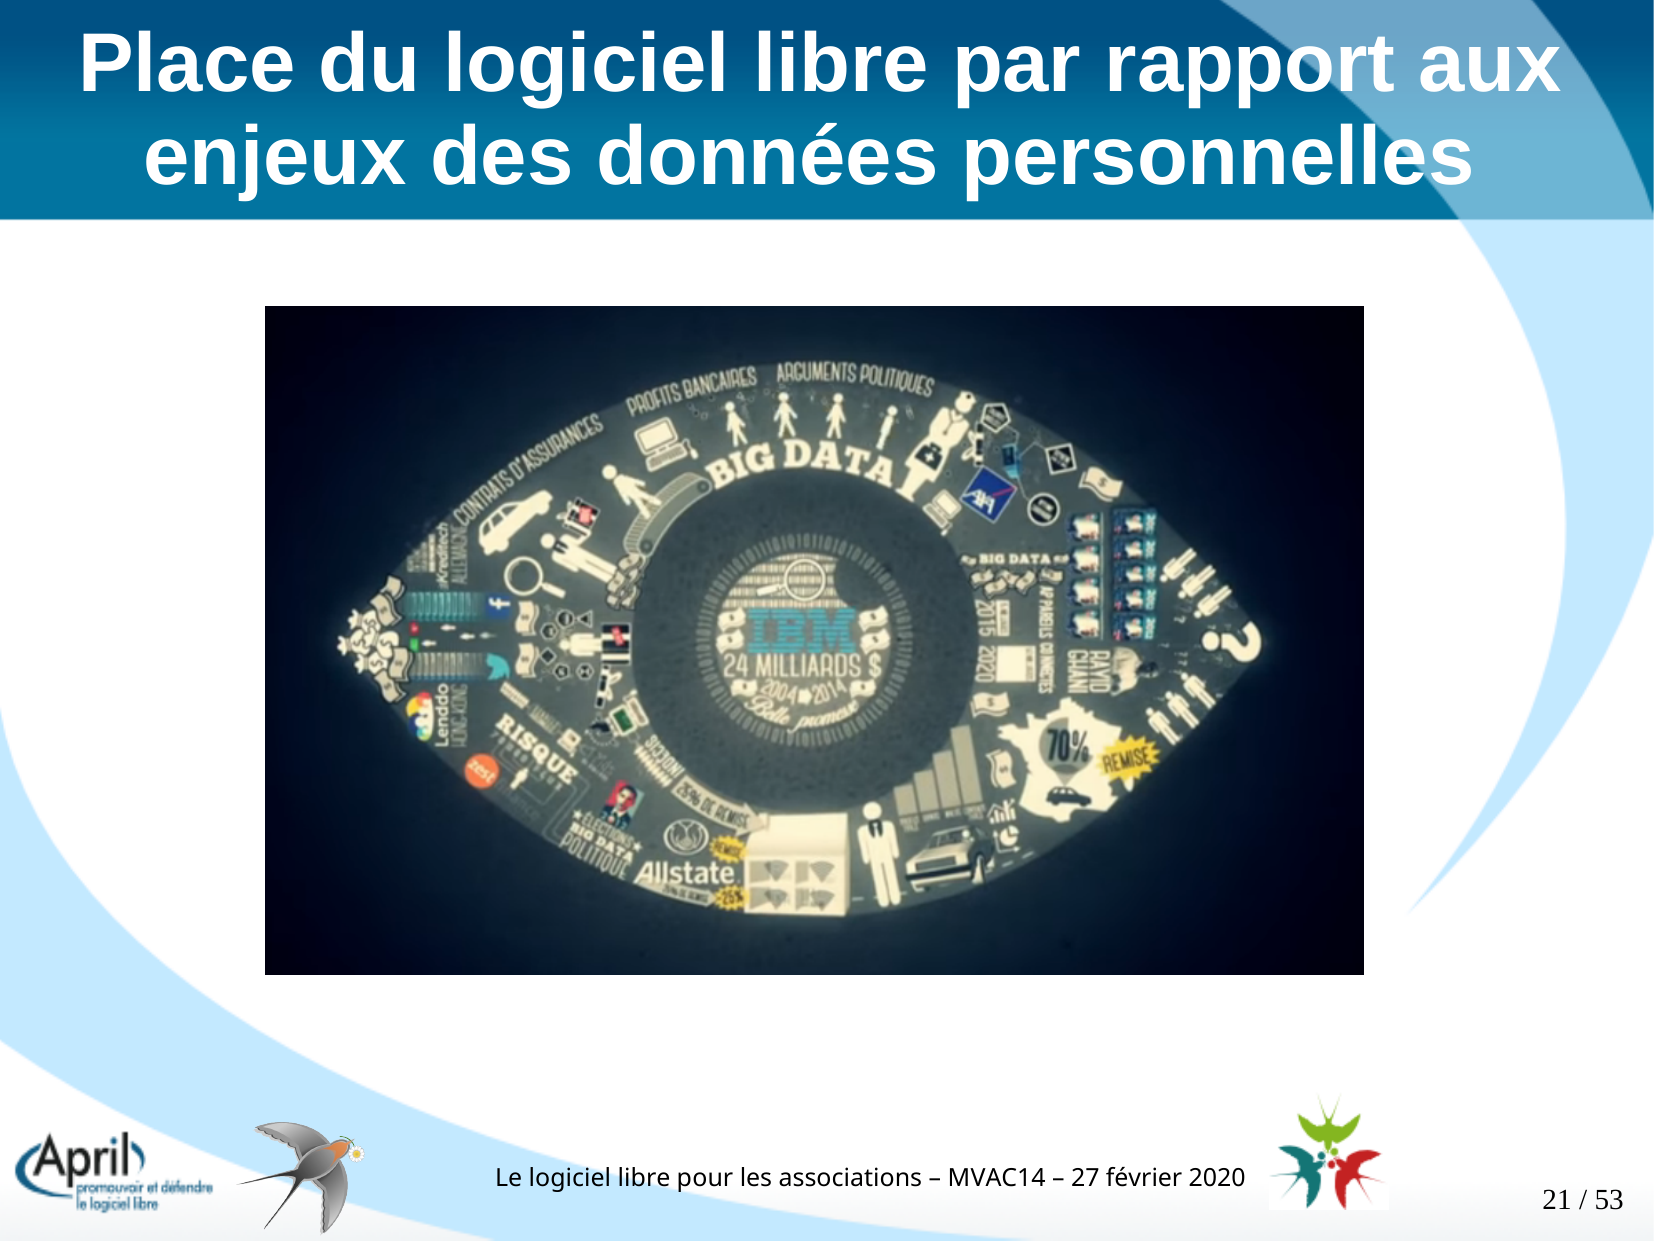

# Place du logiciel libre par rapport aux enjeux des données personnelles
21
POSS 2018